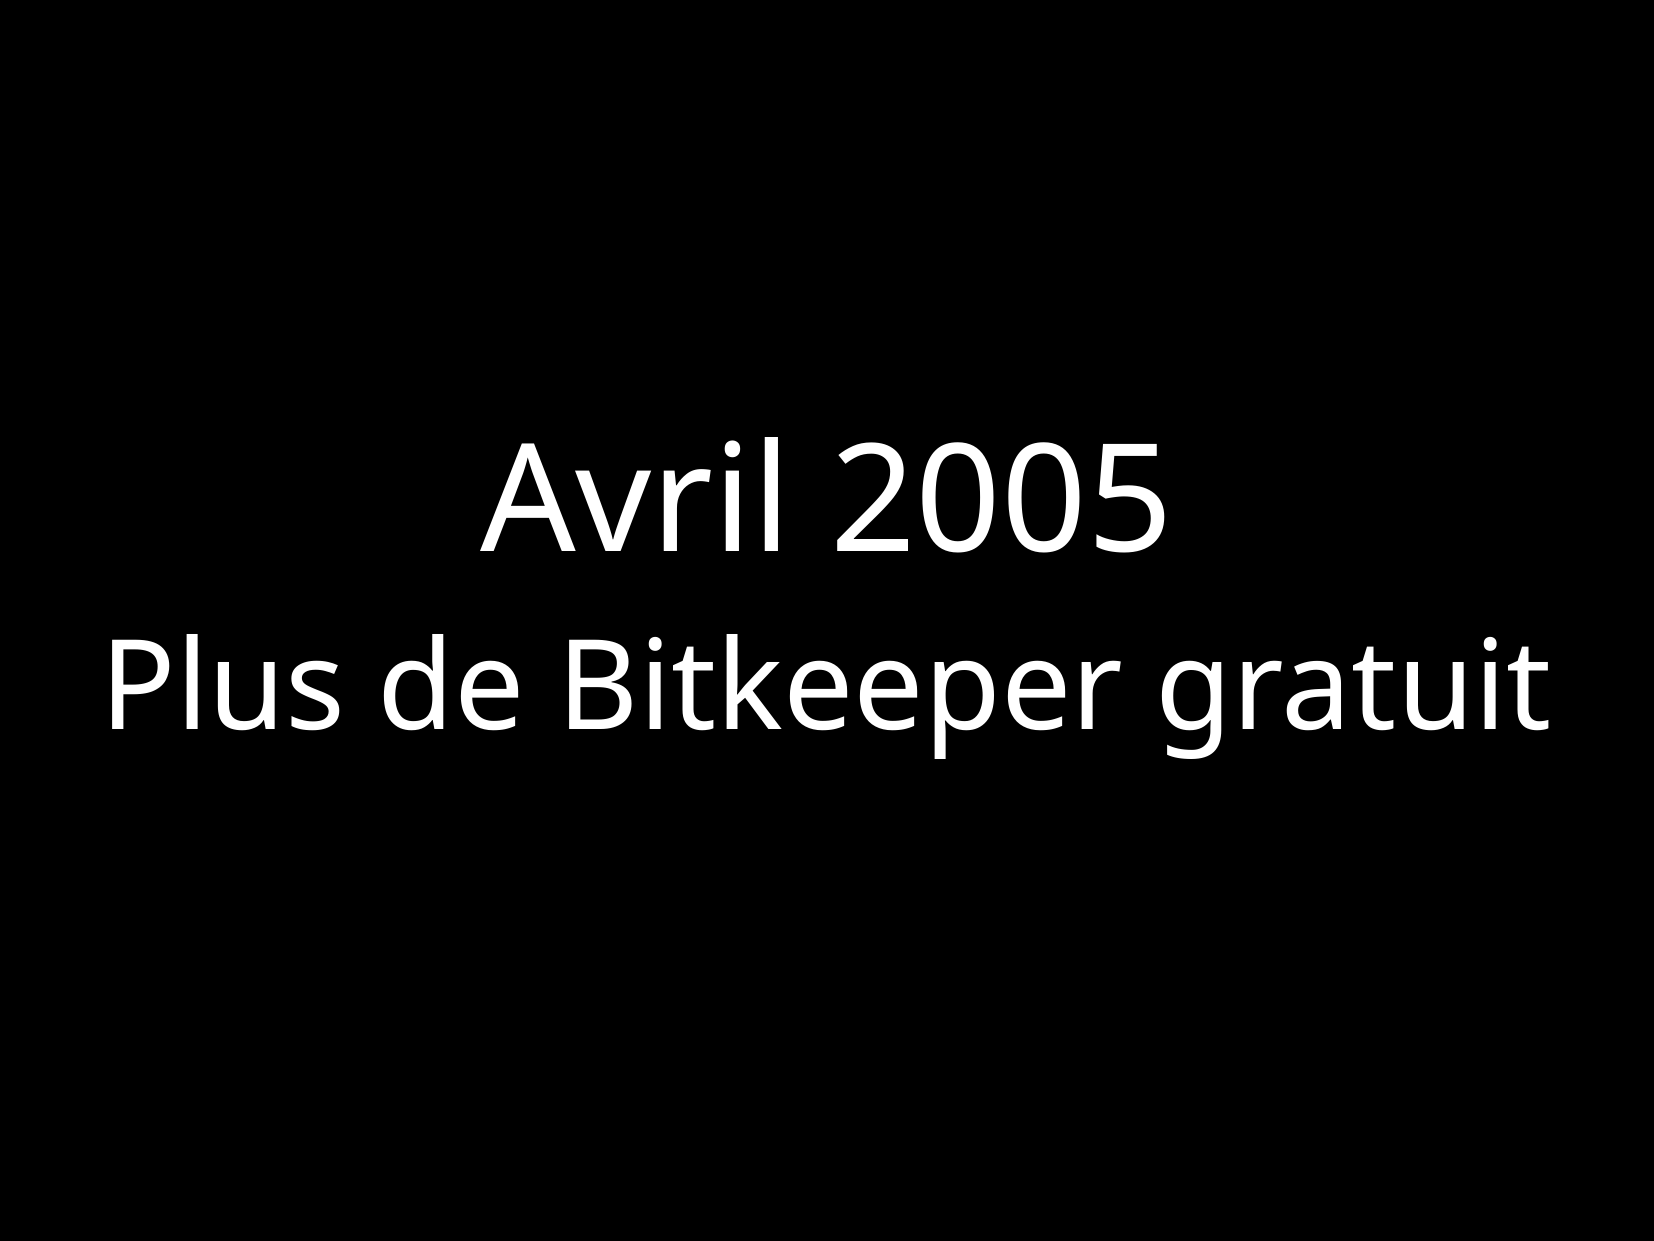

# Avril 2005
Plus de Bitkeeper gratuit